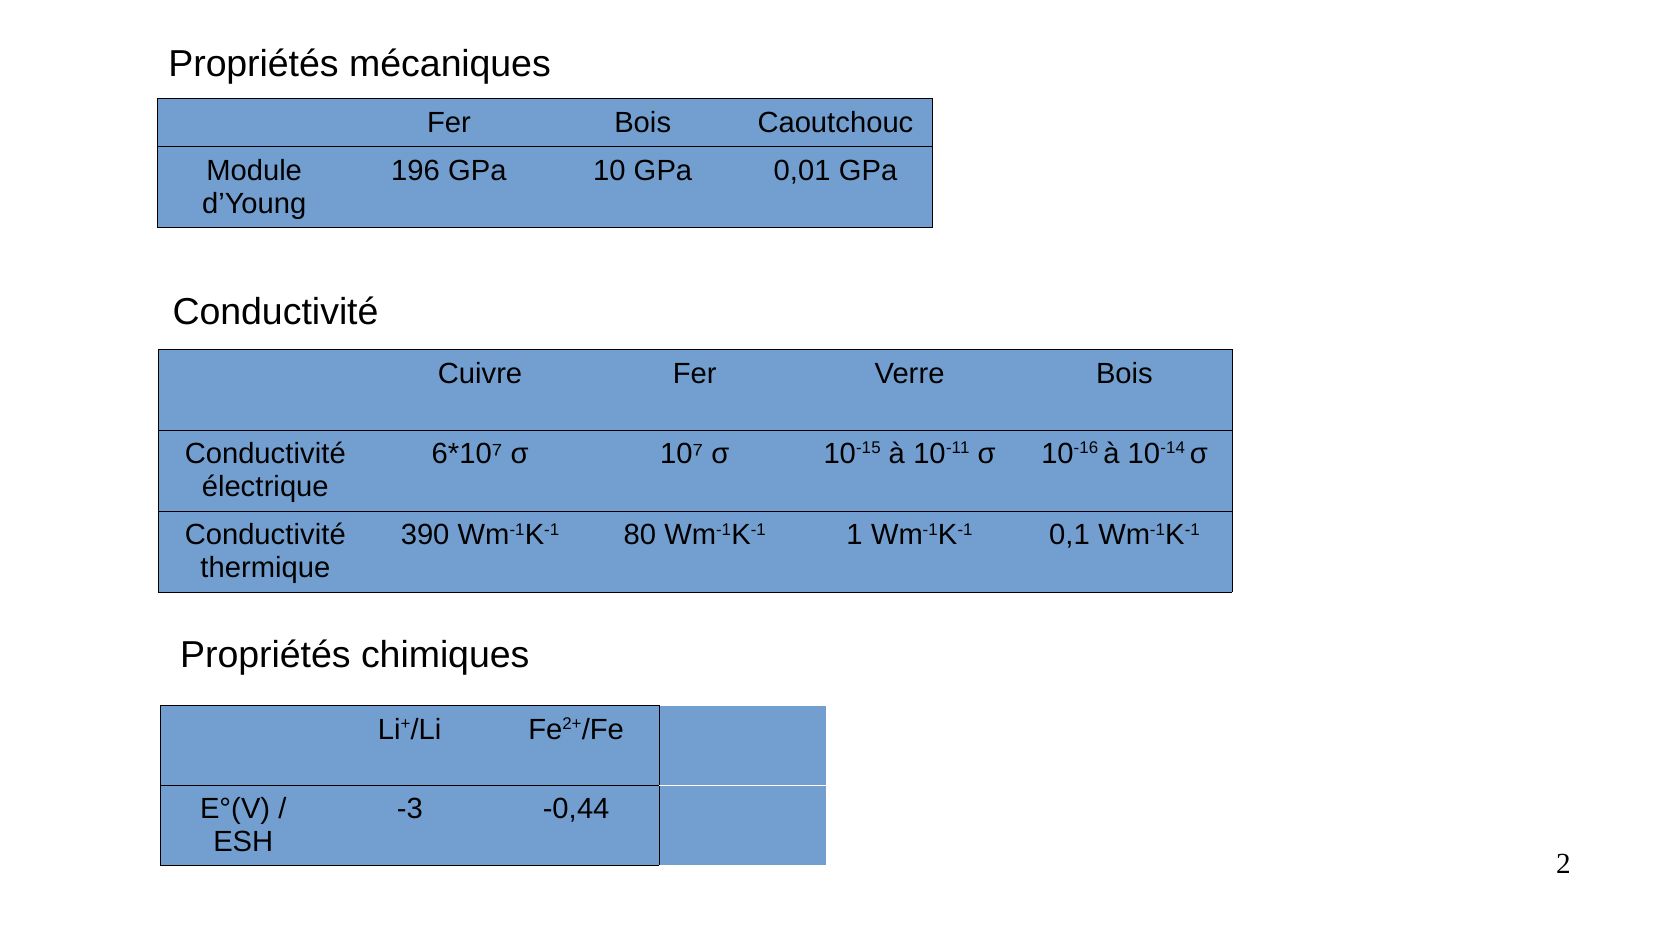

Propriétés mécaniques
| | Fer | Bois | Caoutchouc |
| --- | --- | --- | --- |
| Module d’Young | 196 GPa | 10 GPa | 0,01 GPa |
Conductivité
| | Cuivre | Fer | Verre | Bois |
| --- | --- | --- | --- | --- |
| Conductivité électrique | 6\*10⁷ σ | 10⁷ σ | 10-15 à 10-11 σ | 10-16 à 10-14 σ |
| Conductivité thermique | 390 Wm-1K-1 | 80 Wm-1K-1 | 1 Wm-1K-1 | 0,1 Wm-1K-1 |
Propriétés chimiques
| | Li+/Li | Fe2+/Fe | |
| --- | --- | --- | --- |
| E°(V) / ESH | -3 | -0,44 | |
2